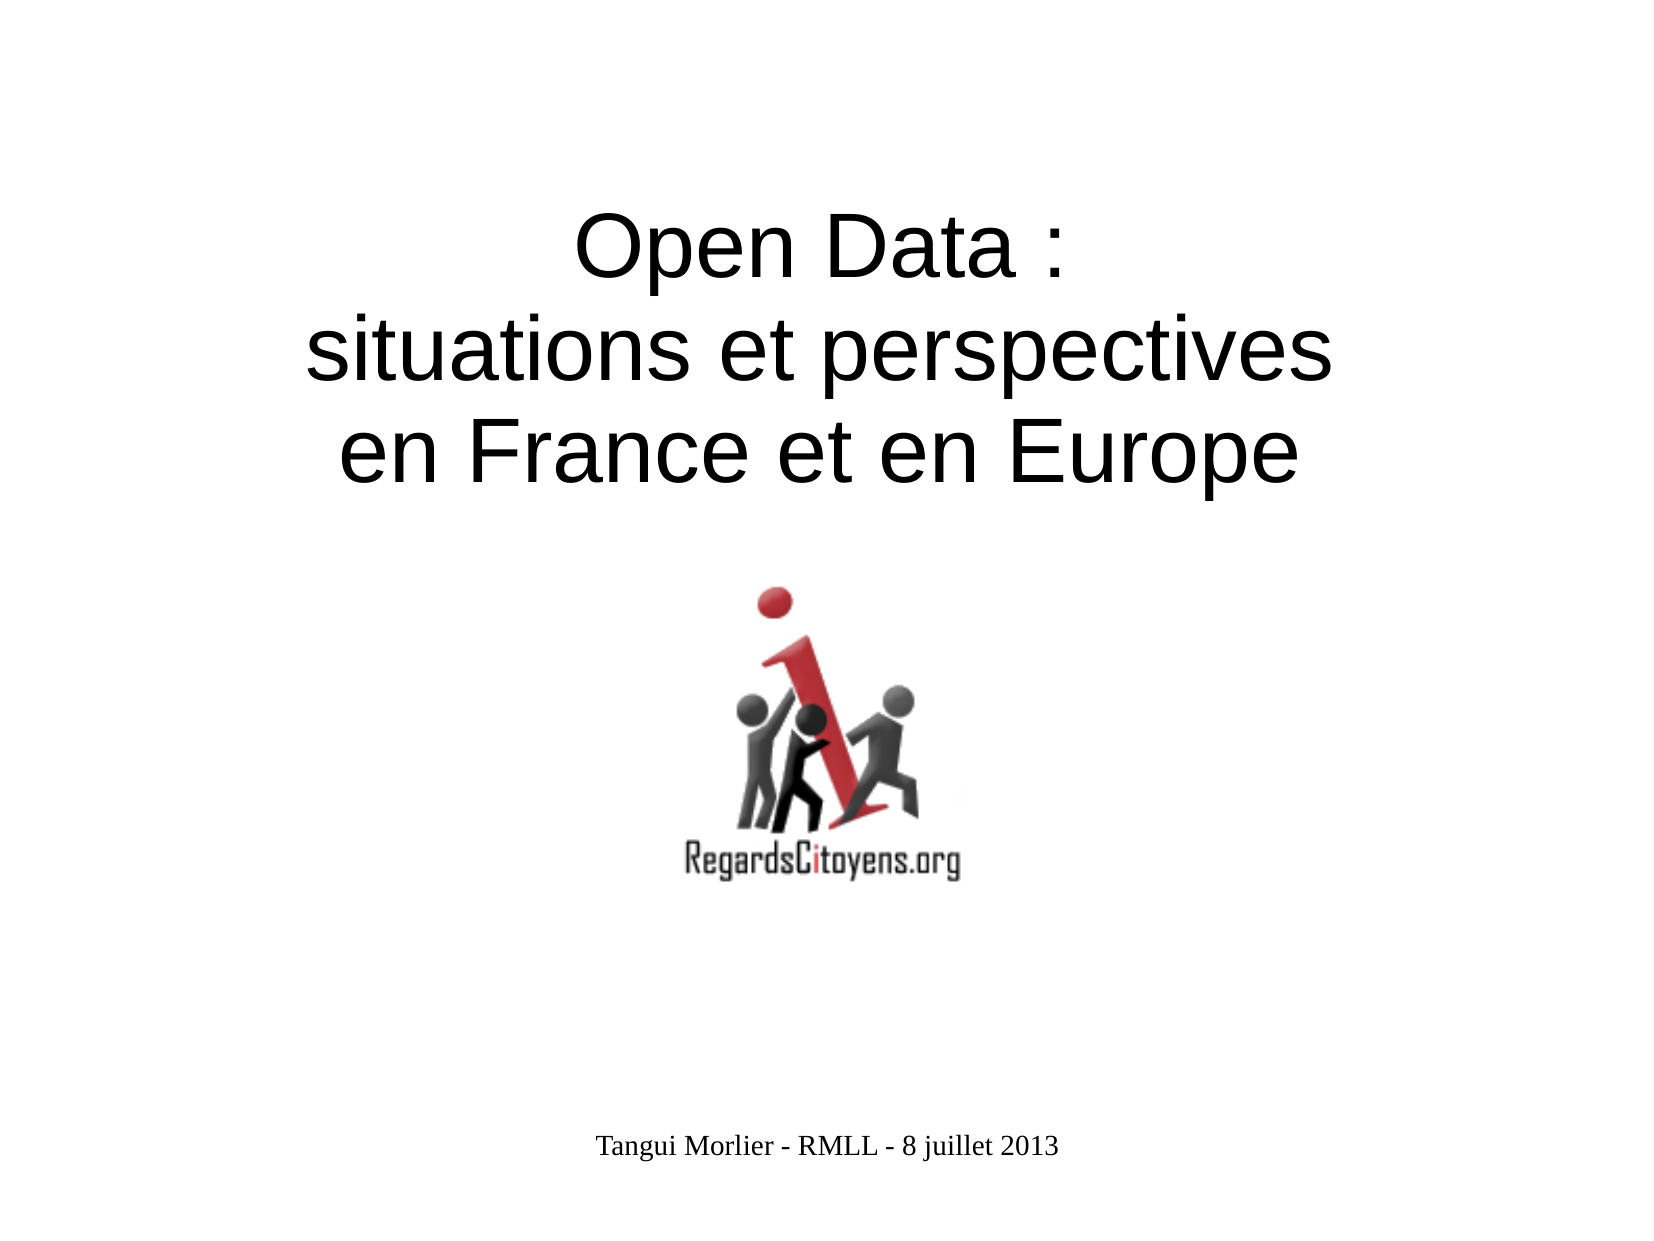

# Open Data : situations et perspectives en France et en Europe
Tangui Morlier - RMLL - 8 juillet 2013